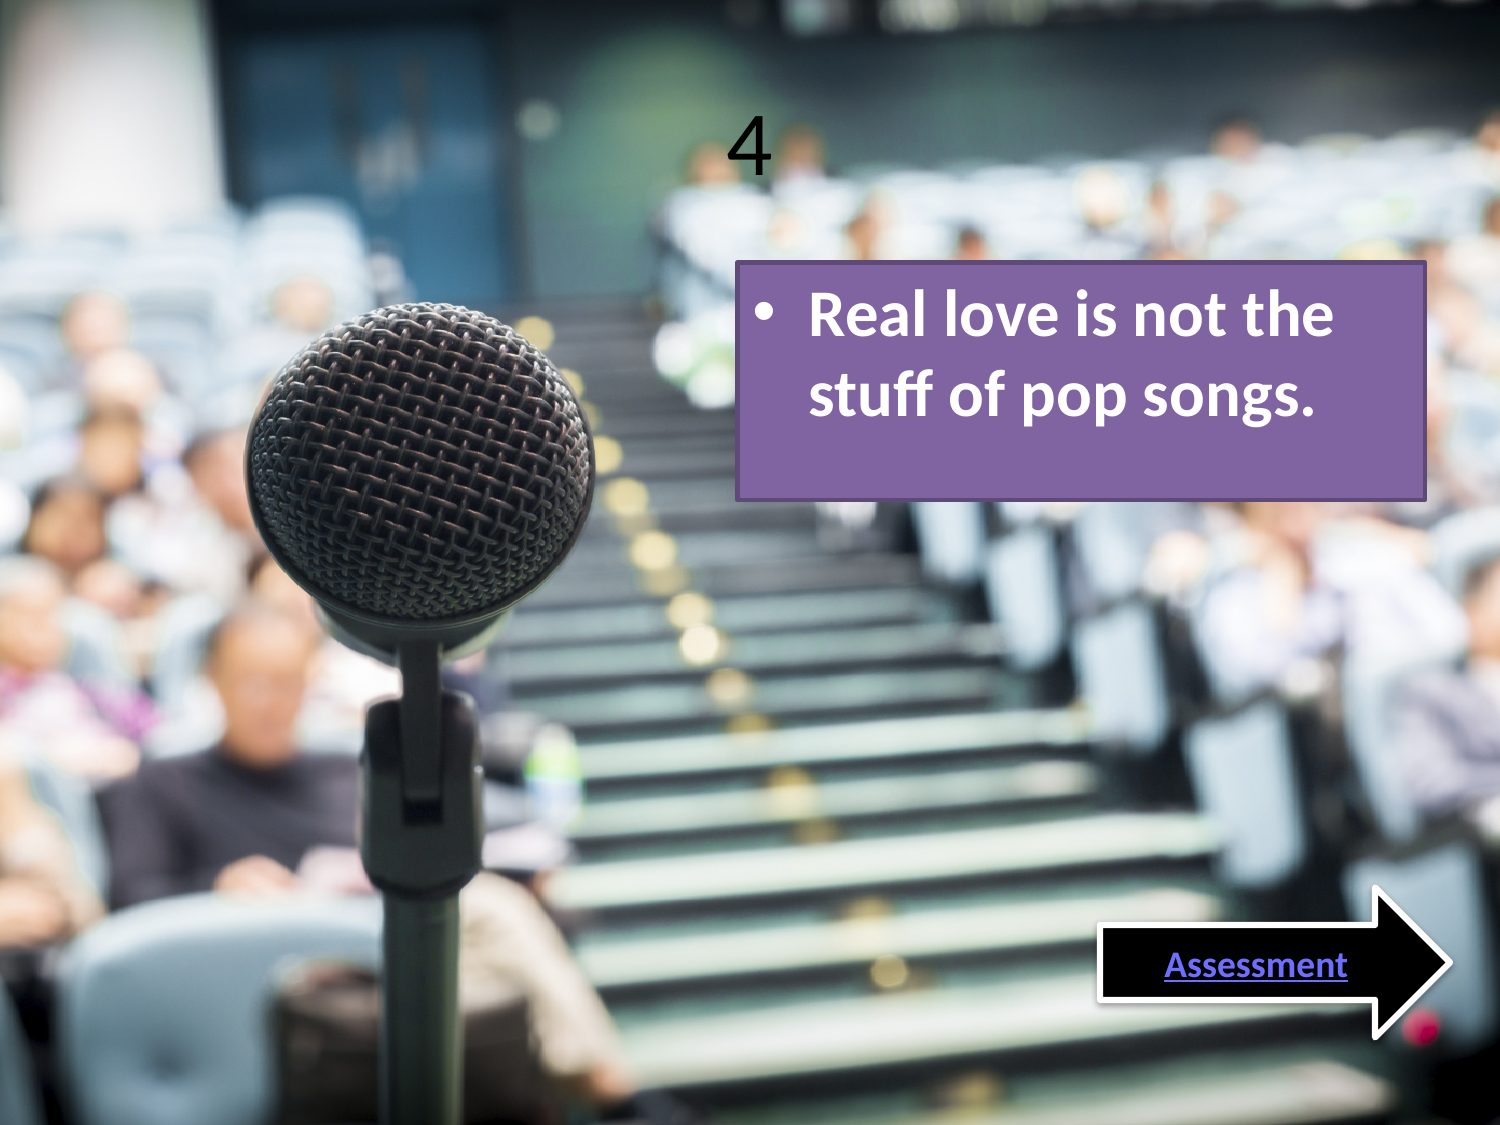

# 4
Real love is not the stuff of pop songs.
Assessment